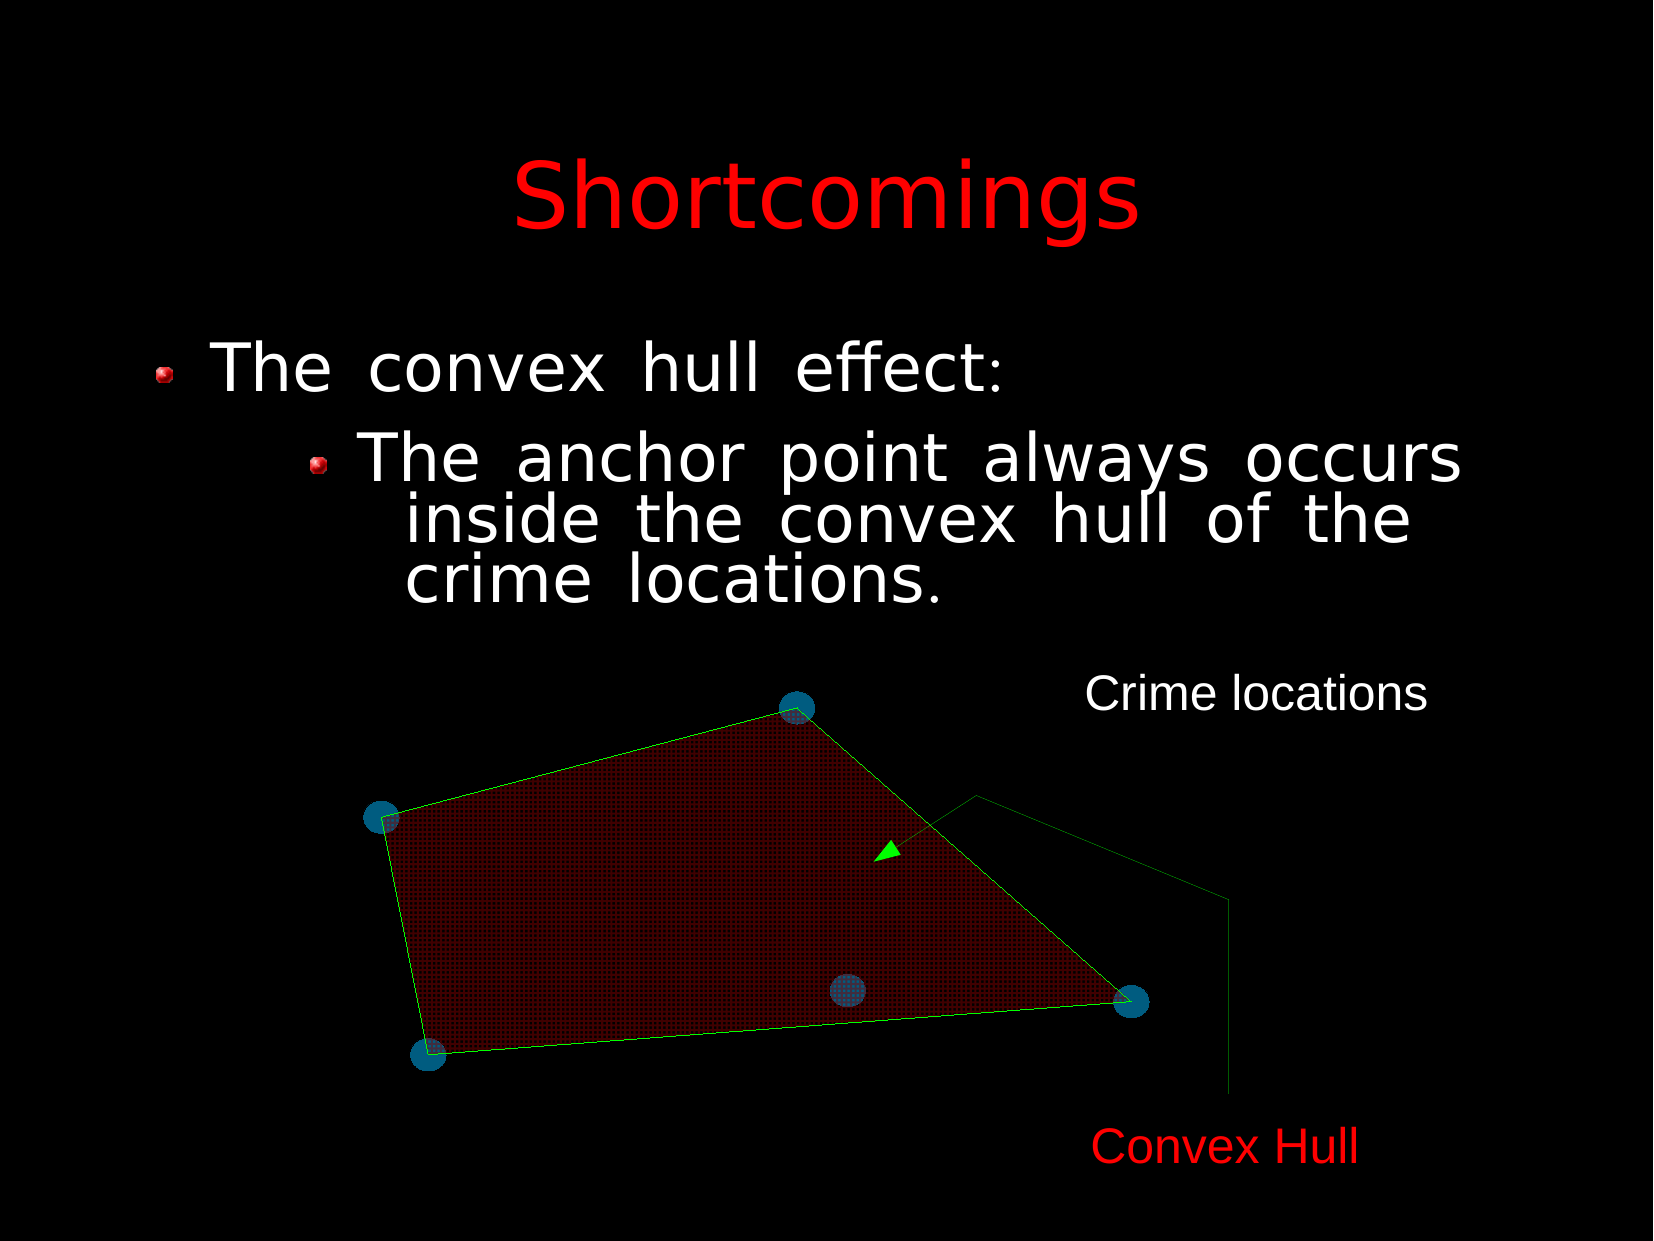

# Shortcomings
The convex hull effect:
The anchor point always occurs inside the convex hull of the crime locations.
Crime locations
Convex Hull